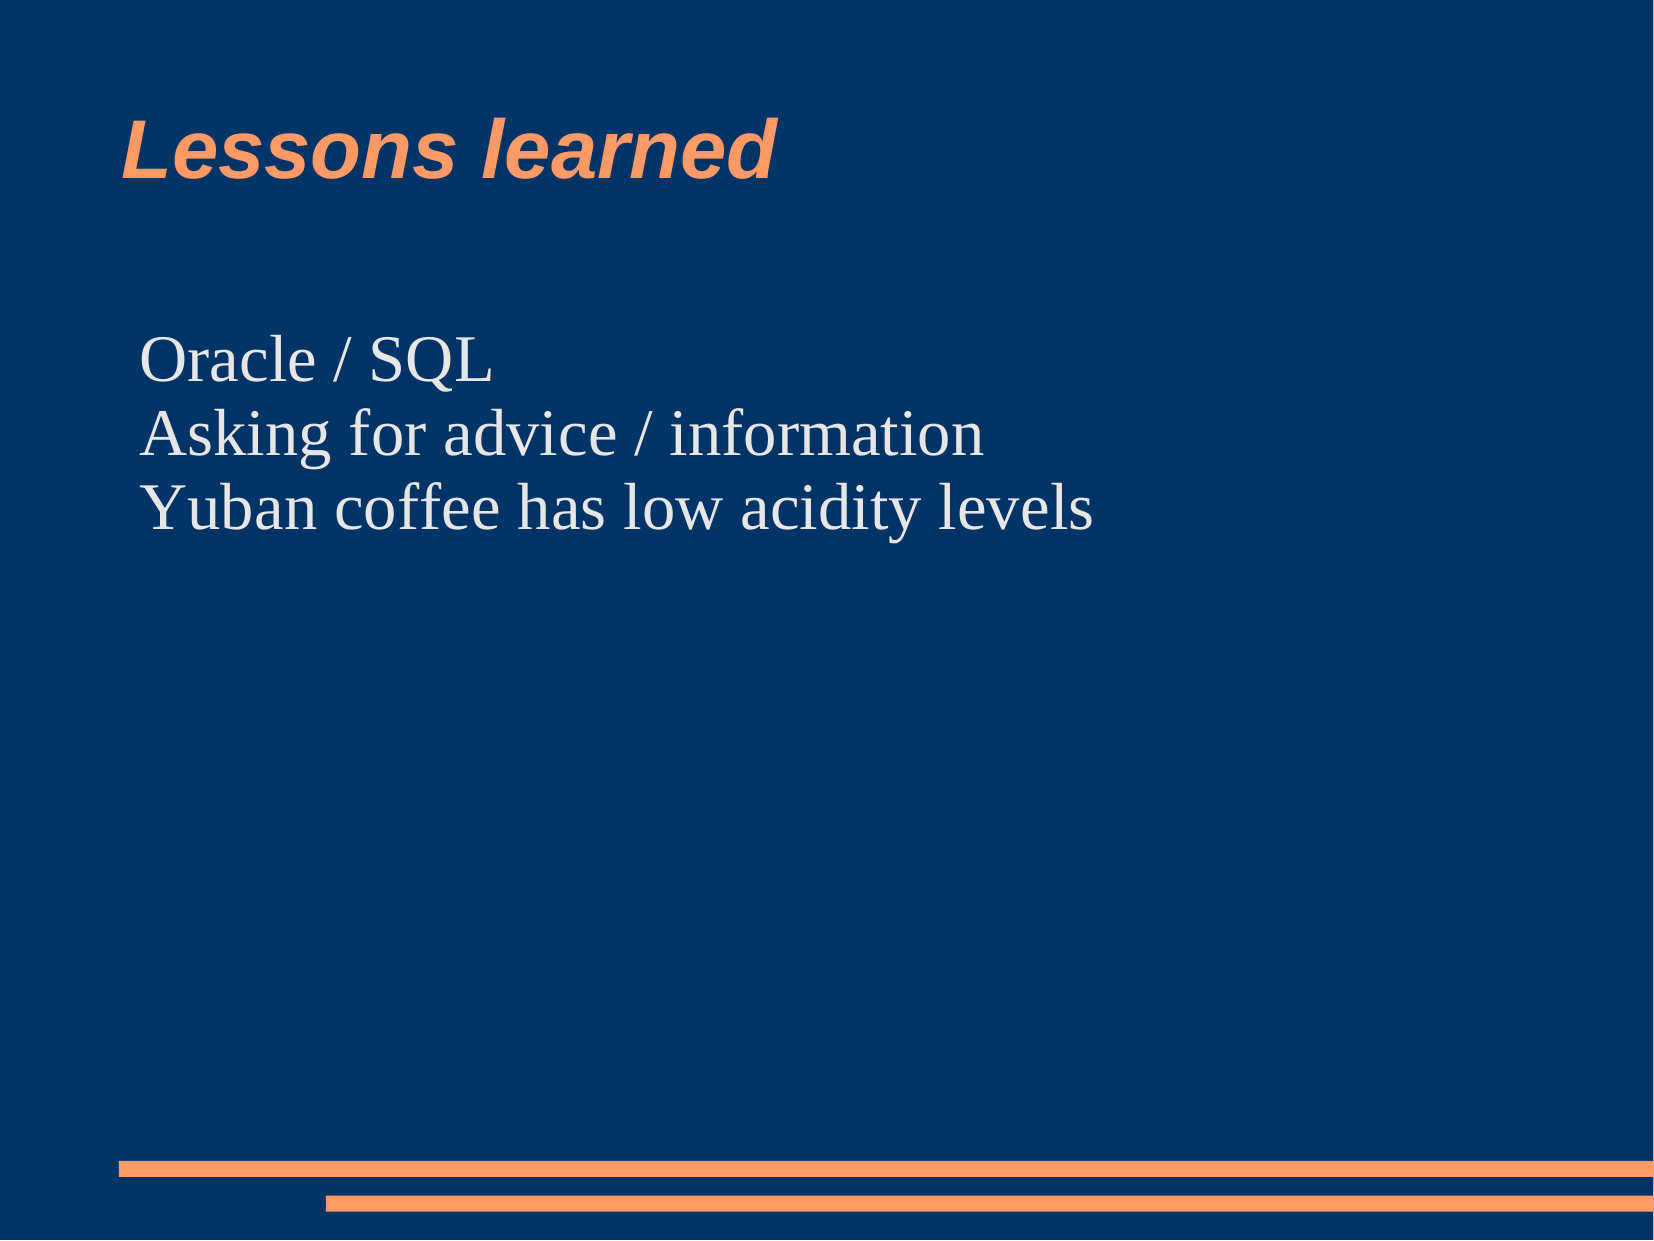

# Lessons learned
Oracle / SQL
Asking for advice / information
Yuban coffee has low acidity levels